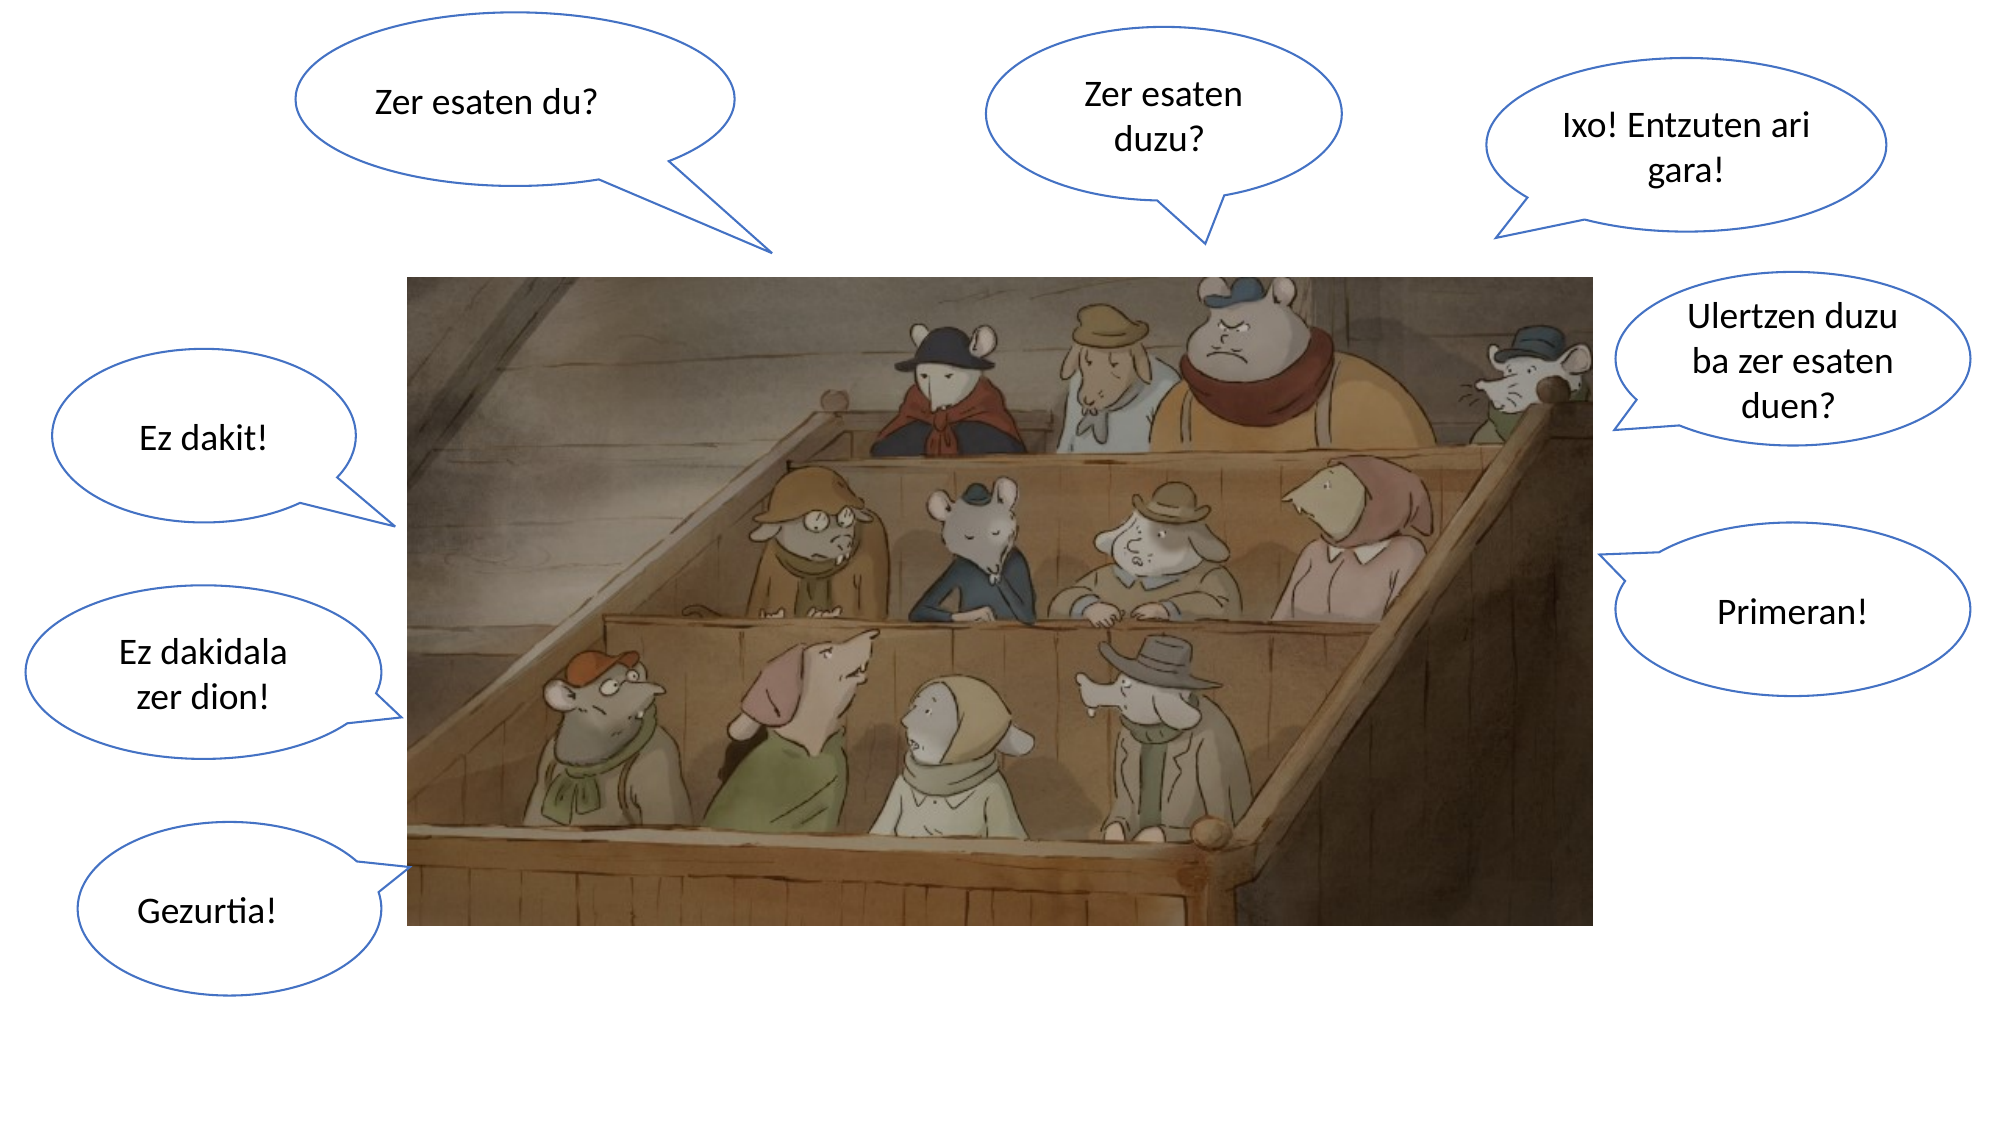

Zer esaten du?
Zer esaten duzu?
Ixo! Entzuten ari gara!
Ulertzen duzu ba zer esaten duen?
Ez dakit!
Primeran!
Ez dakidala zer dion!
Gezurtia!